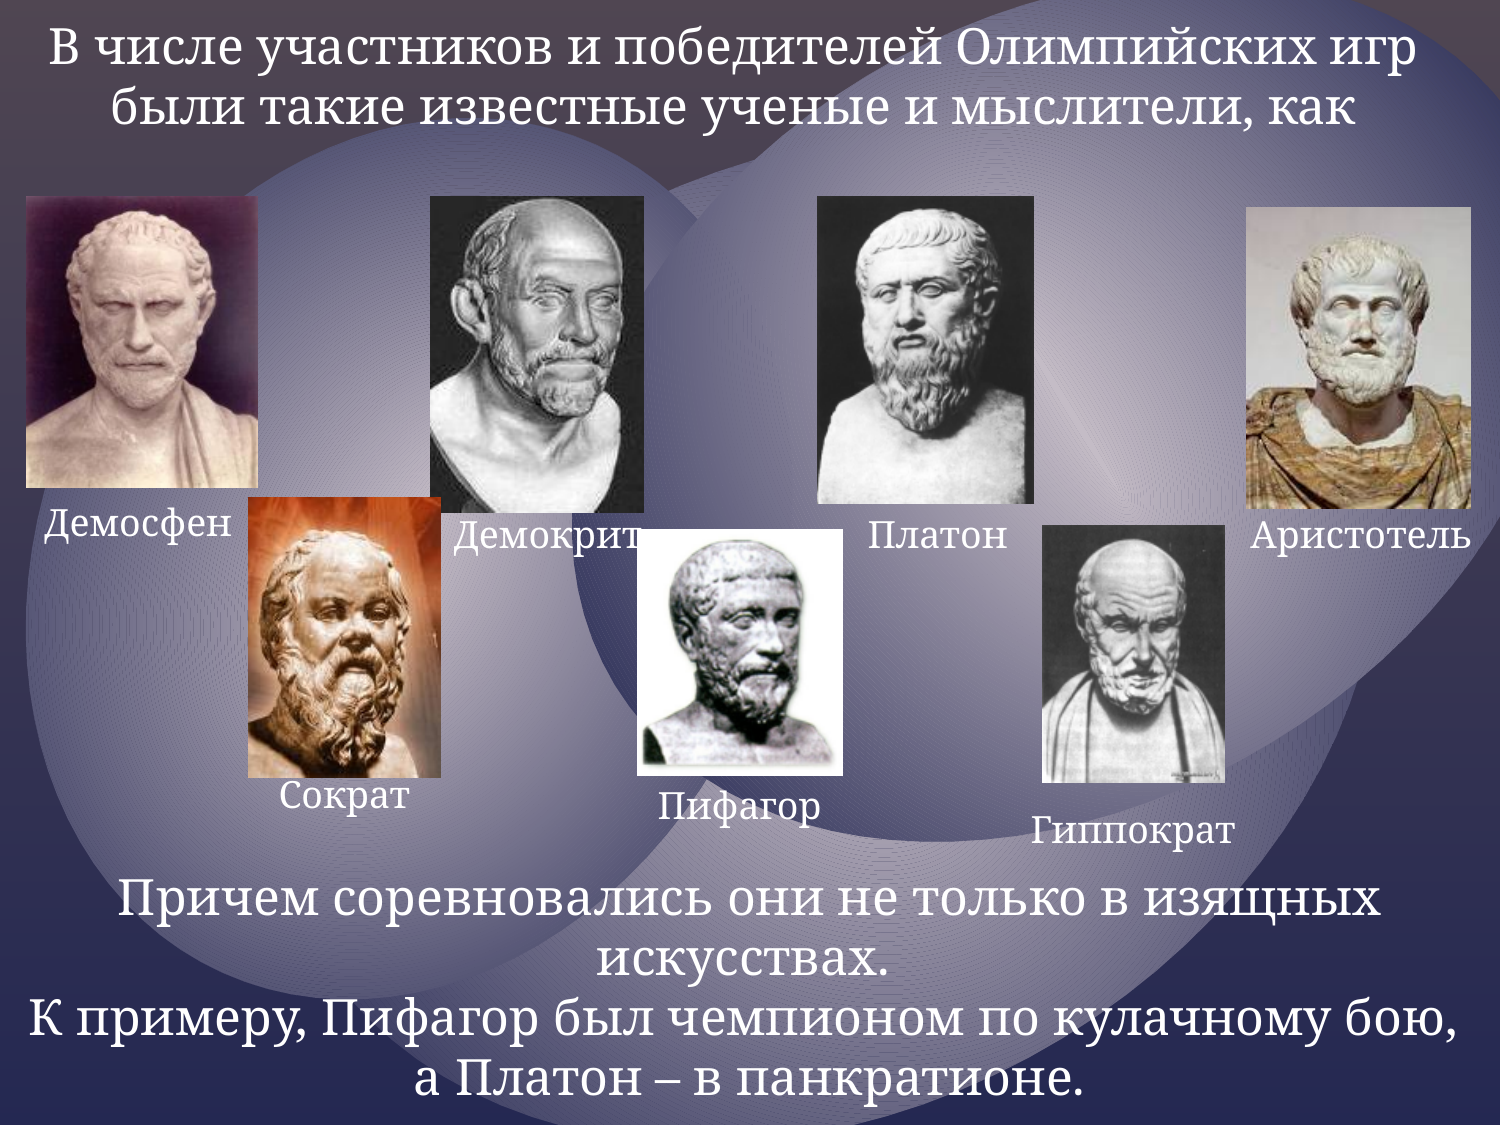

# В числе участников и победителей Олимпийских игр были такие известные ученые и мыслители, как
Демосфен
Демокрит
Платон
Аристотель
Сократ
Пифагор
Гиппократ
Причем соревновались они не только в изящных искусствах.
К примеру, Пифагор был чемпионом по кулачному бою,
а Платон – в панкратионе.